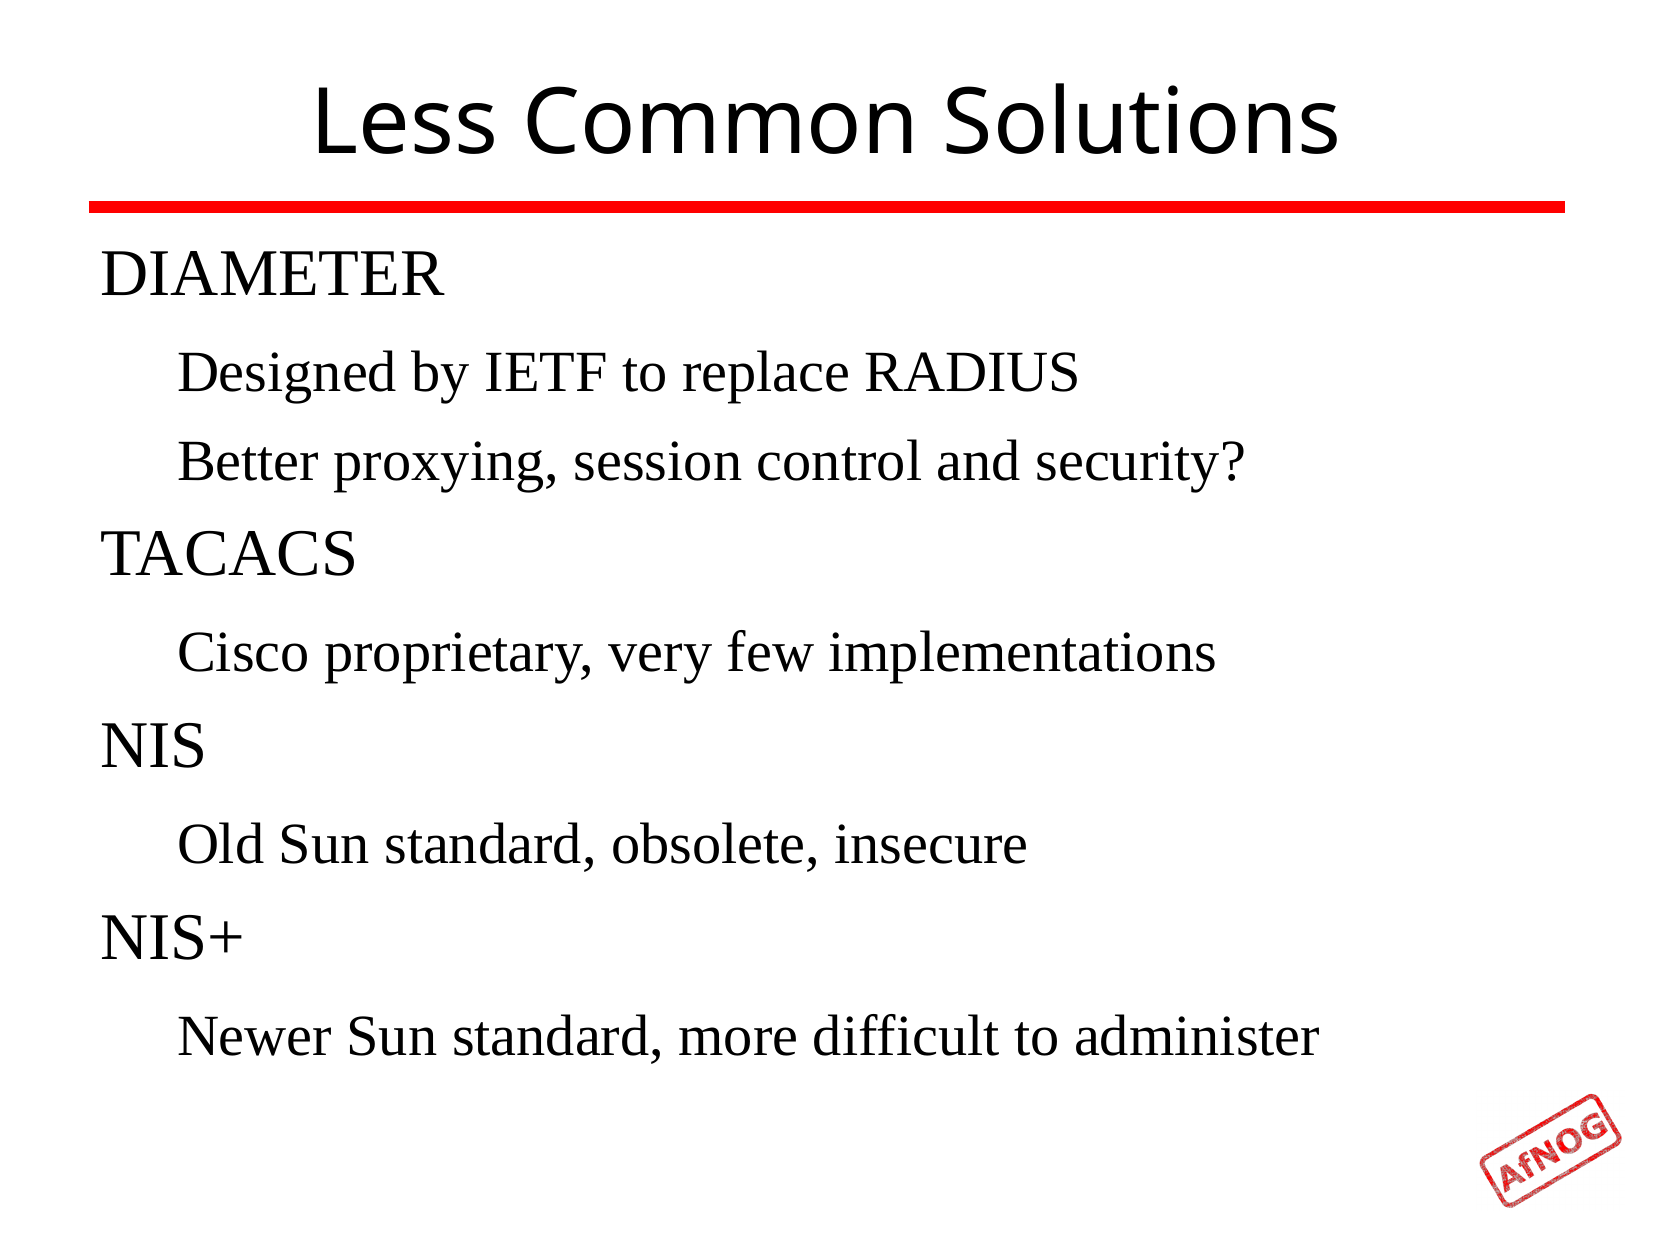

# Less Common Solutions
DIAMETER
Designed by IETF to replace RADIUS
Better proxying, session control and security?
TACACS
Cisco proprietary, very few implementations
NIS
Old Sun standard, obsolete, insecure
NIS+
Newer Sun standard, more difficult to administer